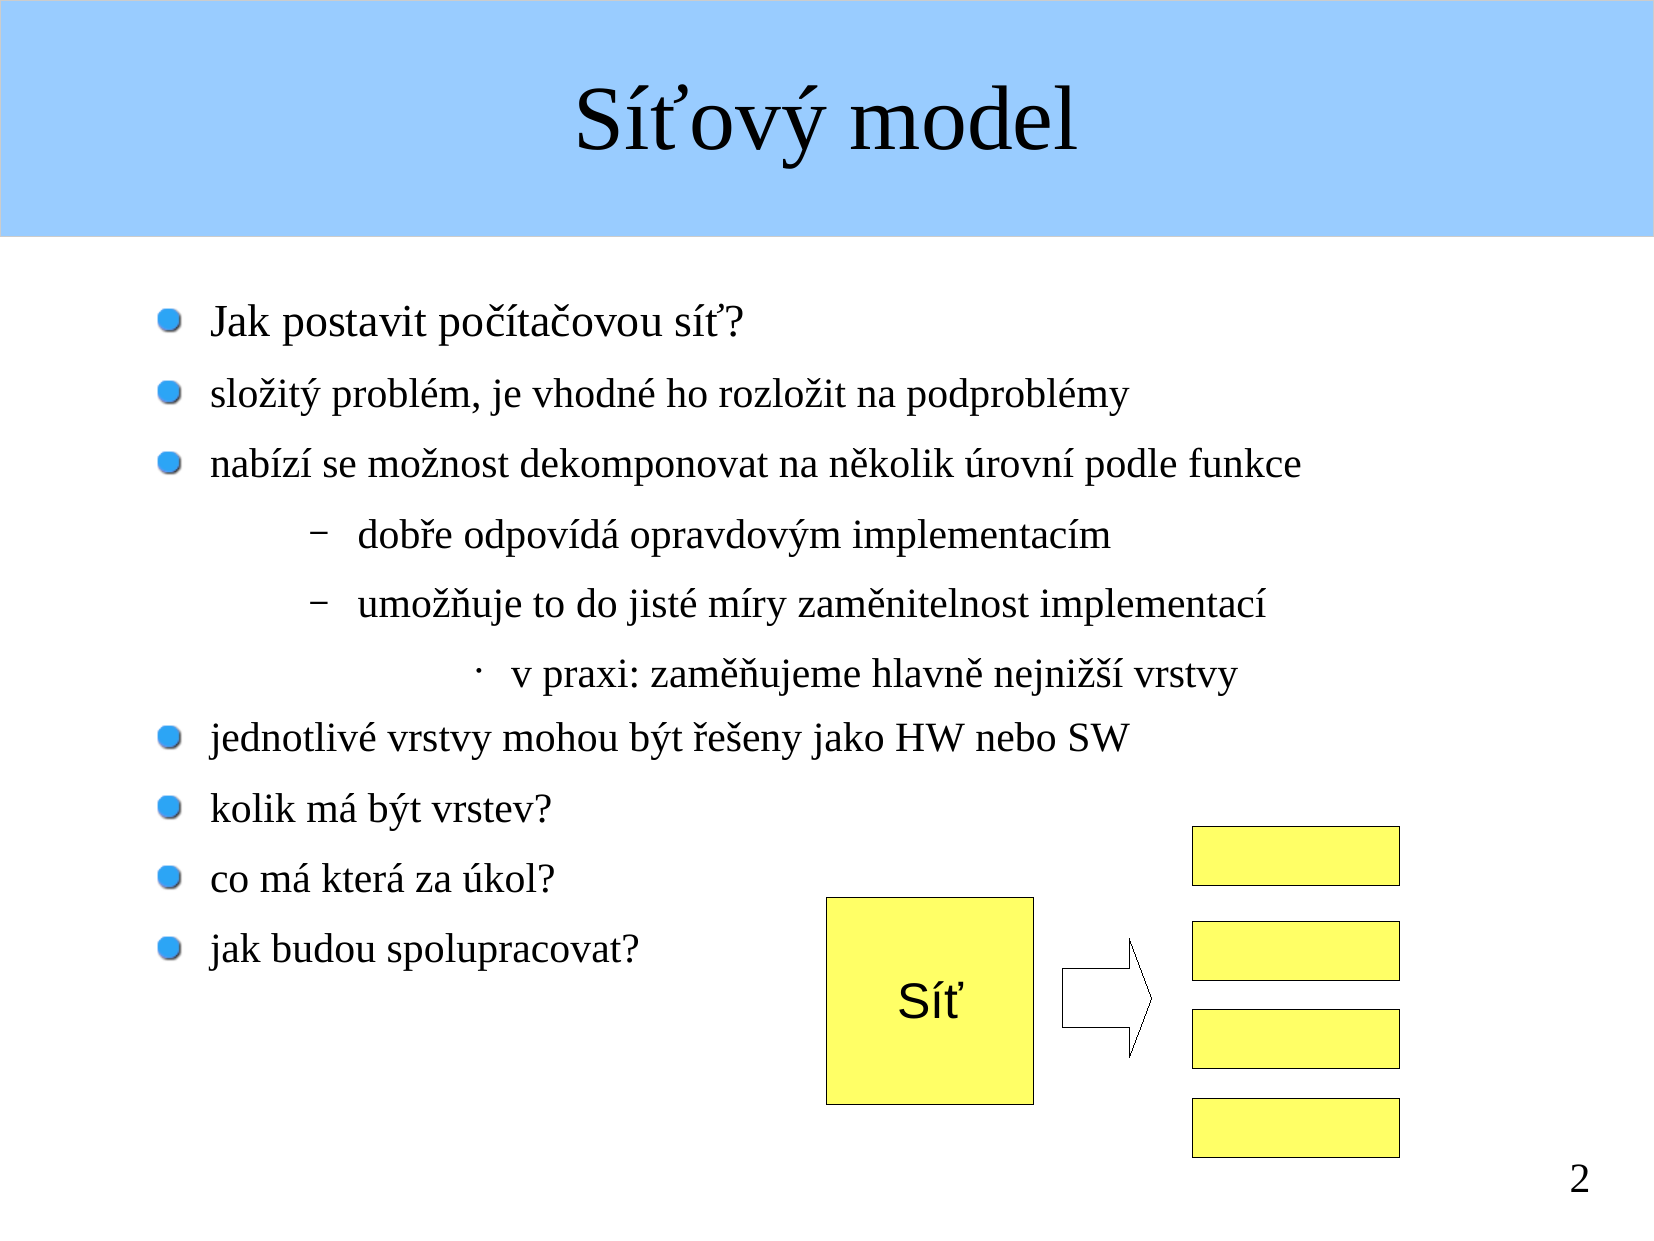

# Síťový model
Jak postavit počítačovou síť?
složitý problém, je vhodné ho rozložit na podproblémy
nabízí se možnost dekomponovat na několik úrovní podle funkce
dobře odpovídá opravdovým implementacím
umožňuje to do jisté míry zaměnitelnost implementací
v praxi: zaměňujeme hlavně nejnižší vrstvy
jednotlivé vrstvy mohou být řešeny jako HW nebo SW
kolik má být vrstev?
co má která za úkol?
jak budou spolupracovat?
Síť